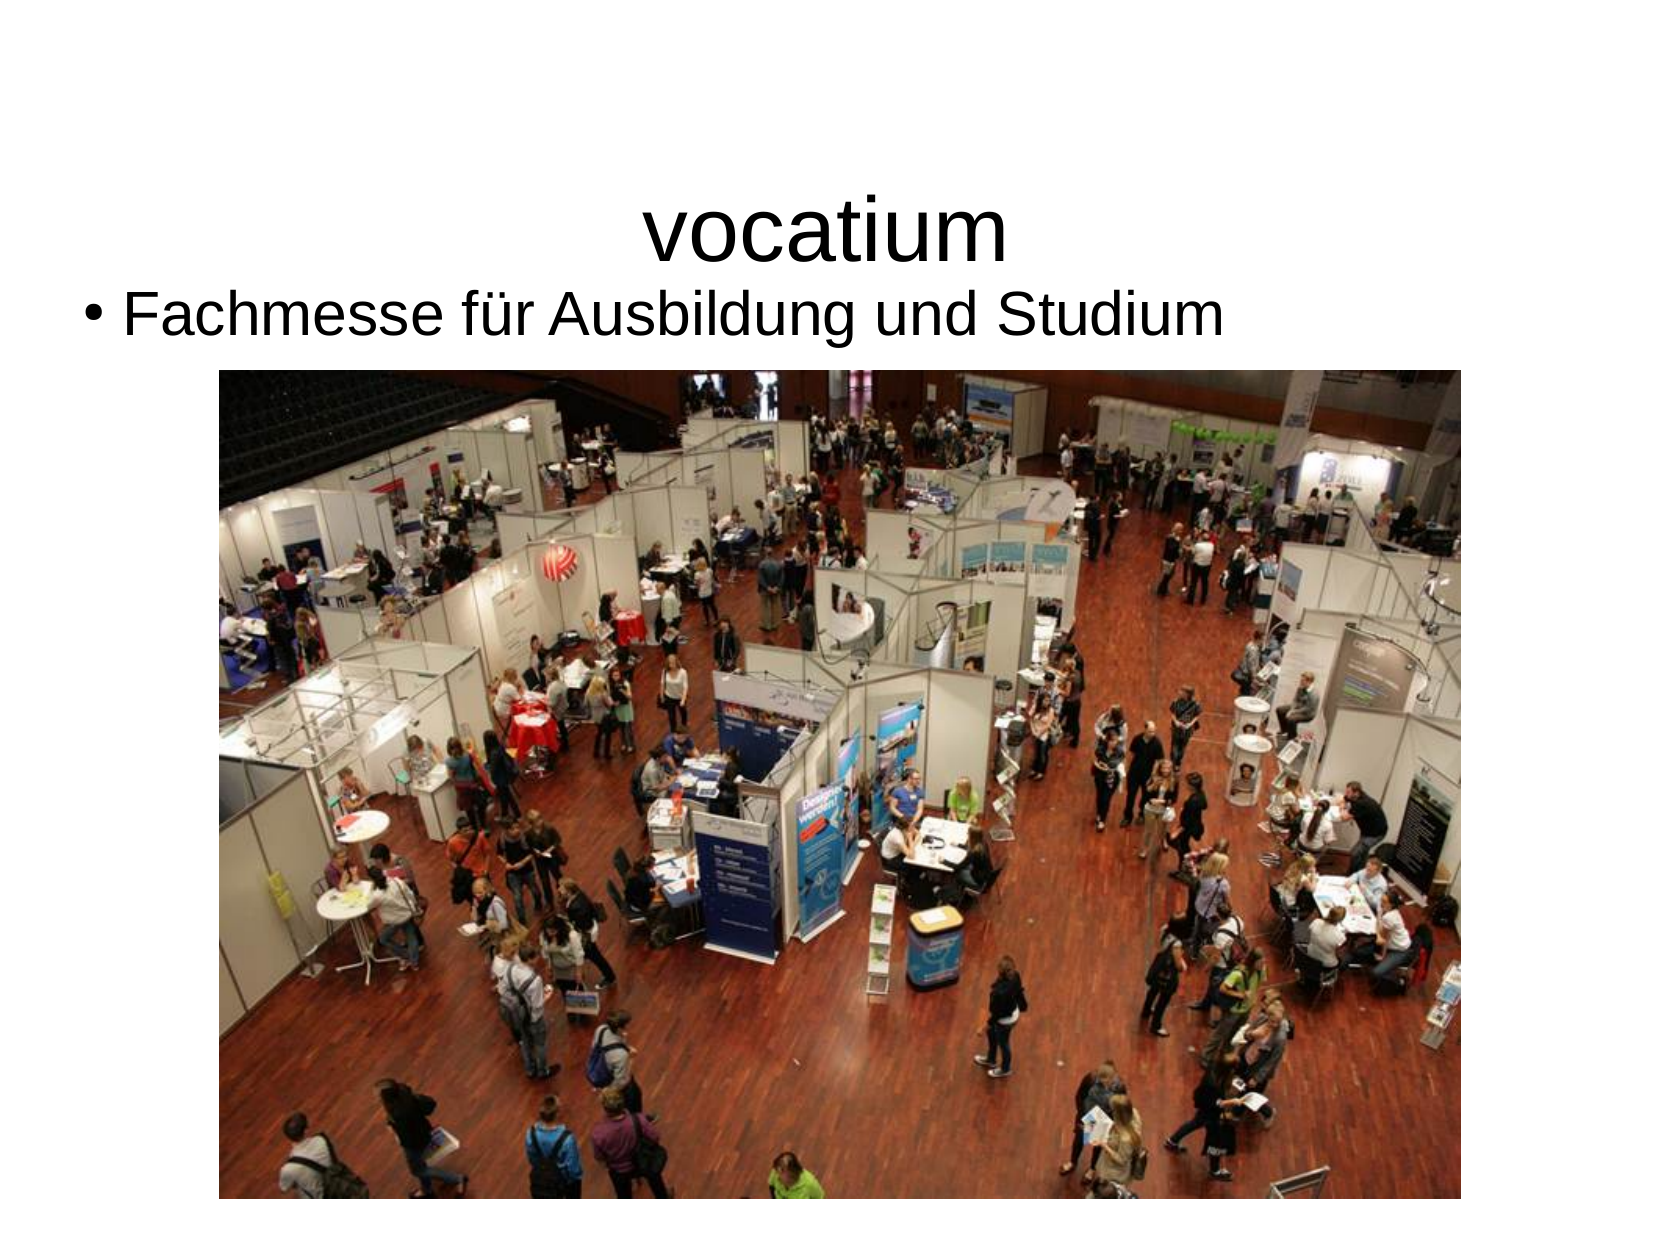

# vocatium
 Fachmesse für Ausbildung und Studium